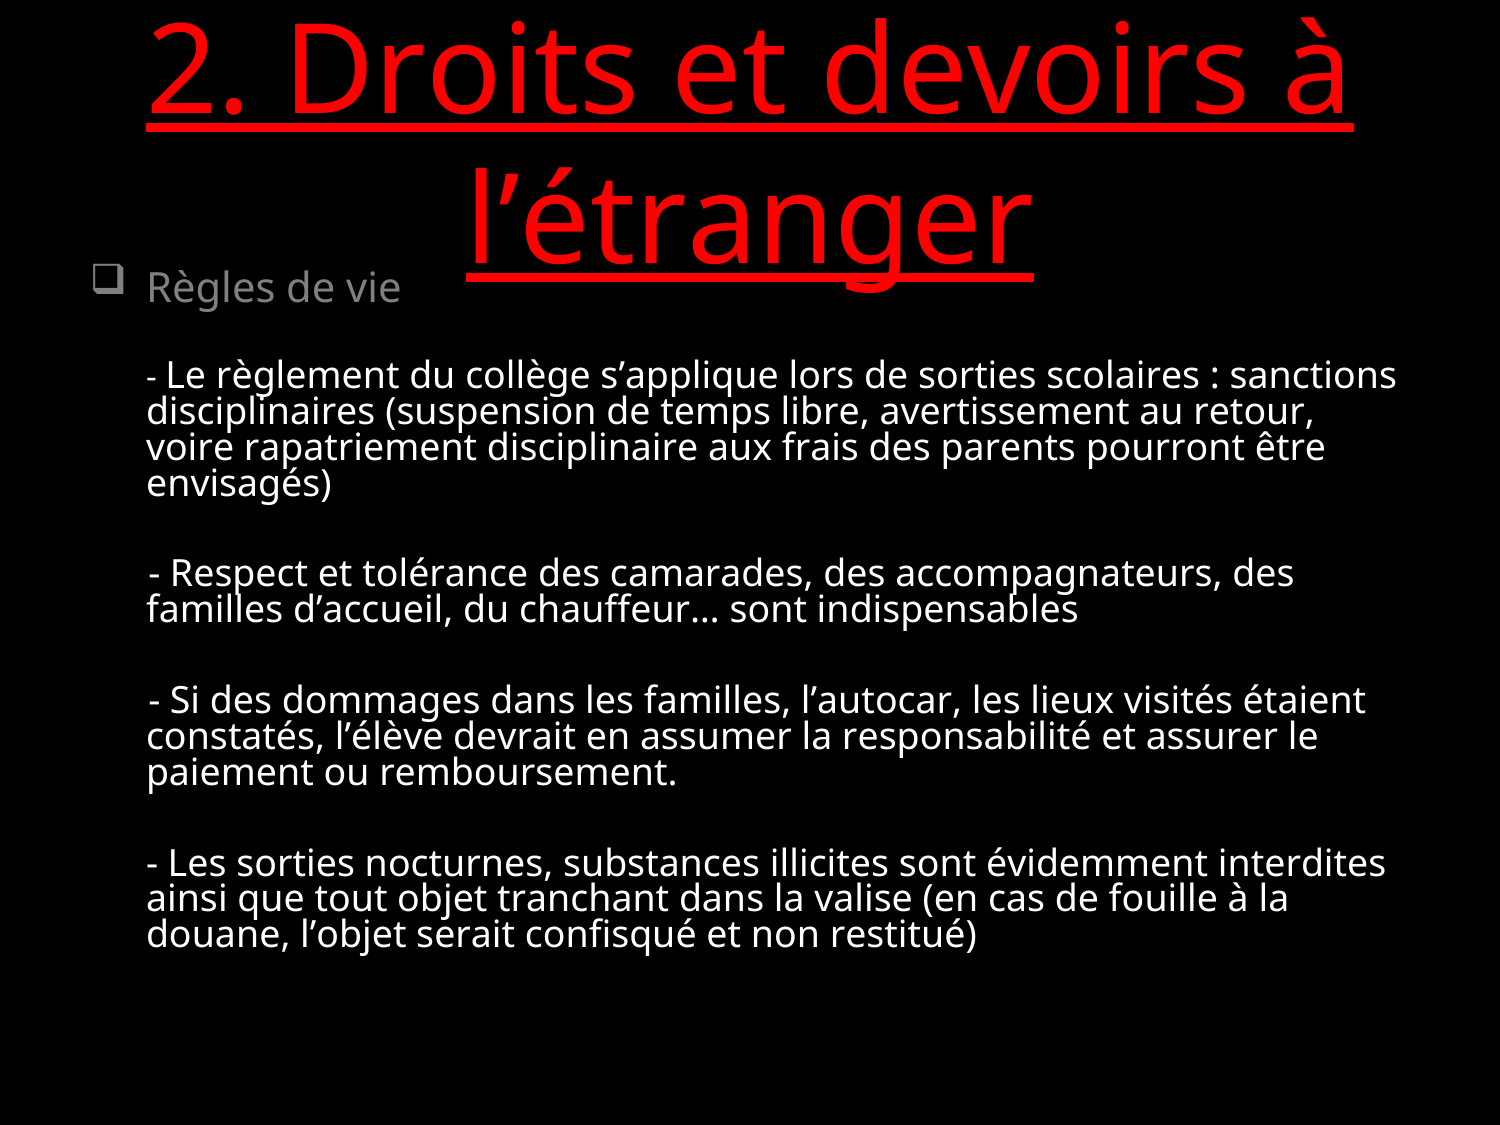

# 2. Droits et devoirs à l’étranger
Règles de vie
	- Le règlement du collège s’applique lors de sorties scolaires : sanctions disciplinaires (suspension de temps libre, avertissement au retour, voire rapatriement disciplinaire aux frais des parents pourront être envisagés)
 - Respect et tolérance des camarades, des accompagnateurs, des familles d’accueil, du chauffeur… sont indispensables
 - Si des dommages dans les familles, l’autocar, les lieux visités étaient constatés, l’élève devrait en assumer la responsabilité et assurer le paiement ou remboursement.
	- Les sorties nocturnes, substances illicites sont évidemment interdites ainsi que tout objet tranchant dans la valise (en cas de fouille à la douane, l’objet serait confisqué et non restitué)